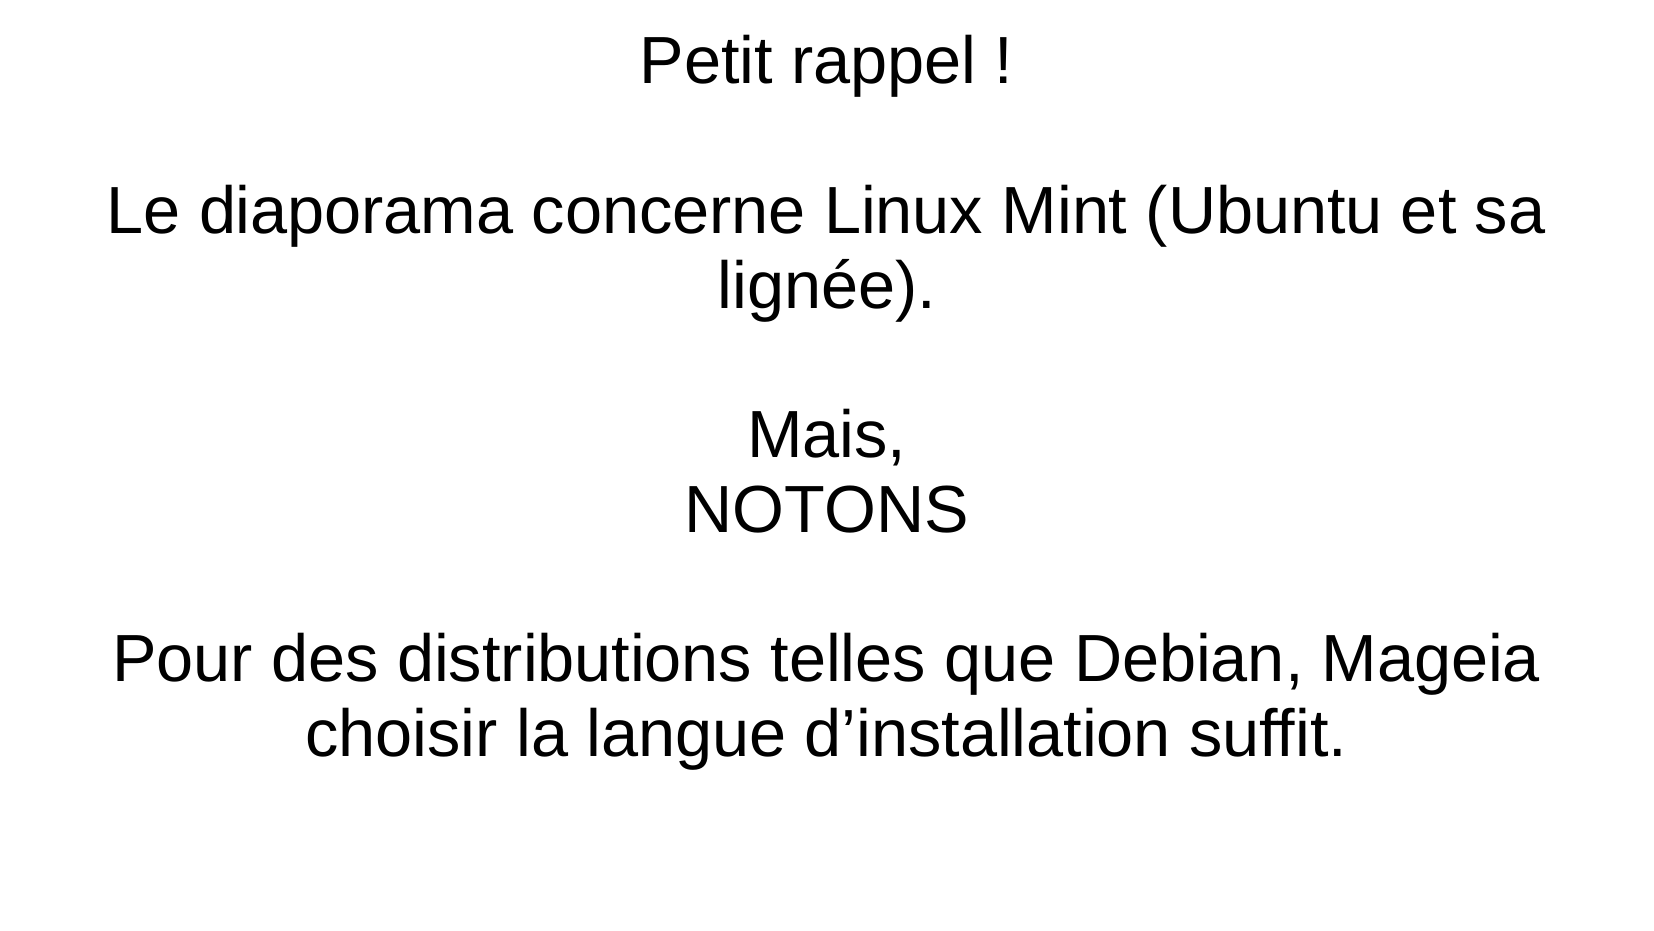

# Petit rappel !
Le diaporama concerne Linux Mint (Ubuntu et sa lignée).
Mais,
NOTONS
Pour des distributions telles que Debian, Mageia
choisir la langue d’installation suffit.